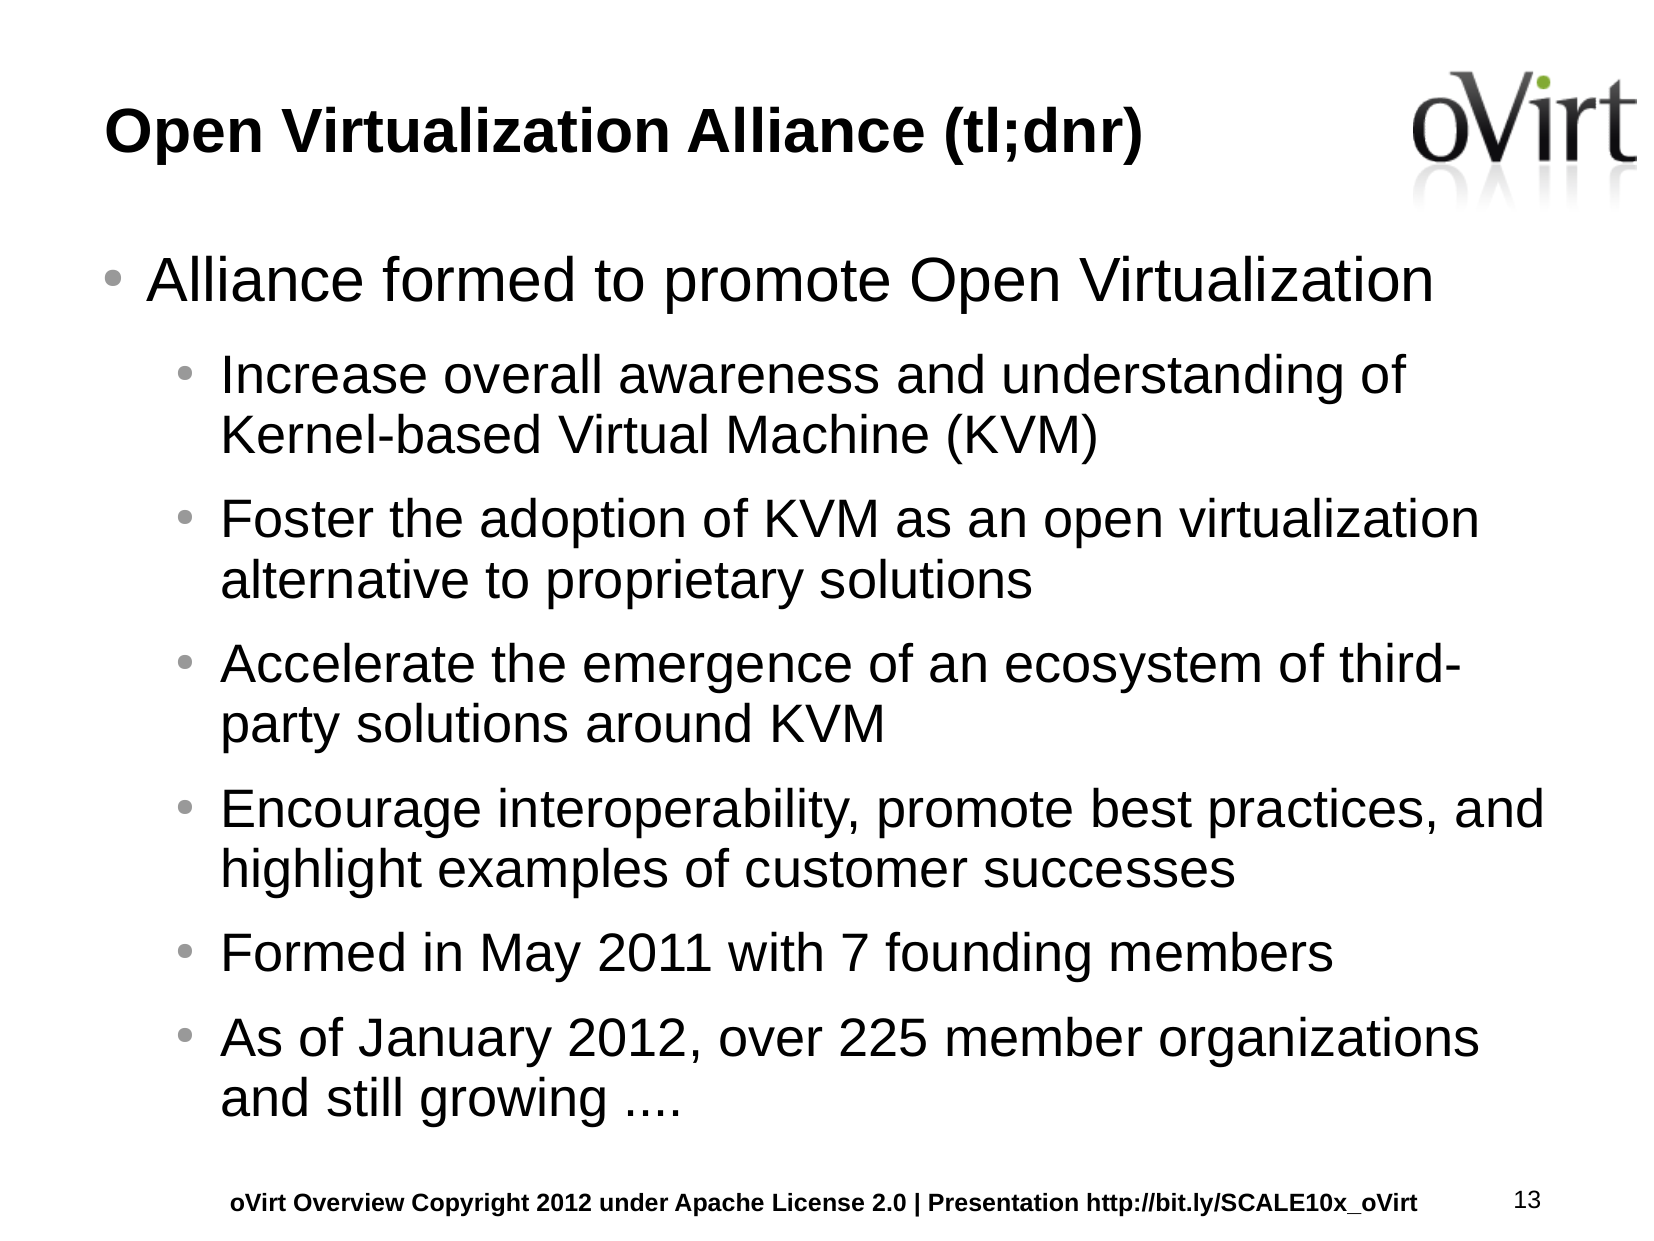

# Open Virtualization Alliance (tl;dnr)
Alliance formed to promote Open Virtualization
Increase overall awareness and understanding of Kernel-based Virtual Machine (KVM)
Foster the adoption of KVM as an open virtualization alternative to proprietary solutions
Accelerate the emergence of an ecosystem of third-party solutions around KVM
Encourage interoperability, promote best practices, and highlight examples of customer successes
Formed in May 2011 with 7 founding members
As of January 2012, over 225 member organizations and still growing ....